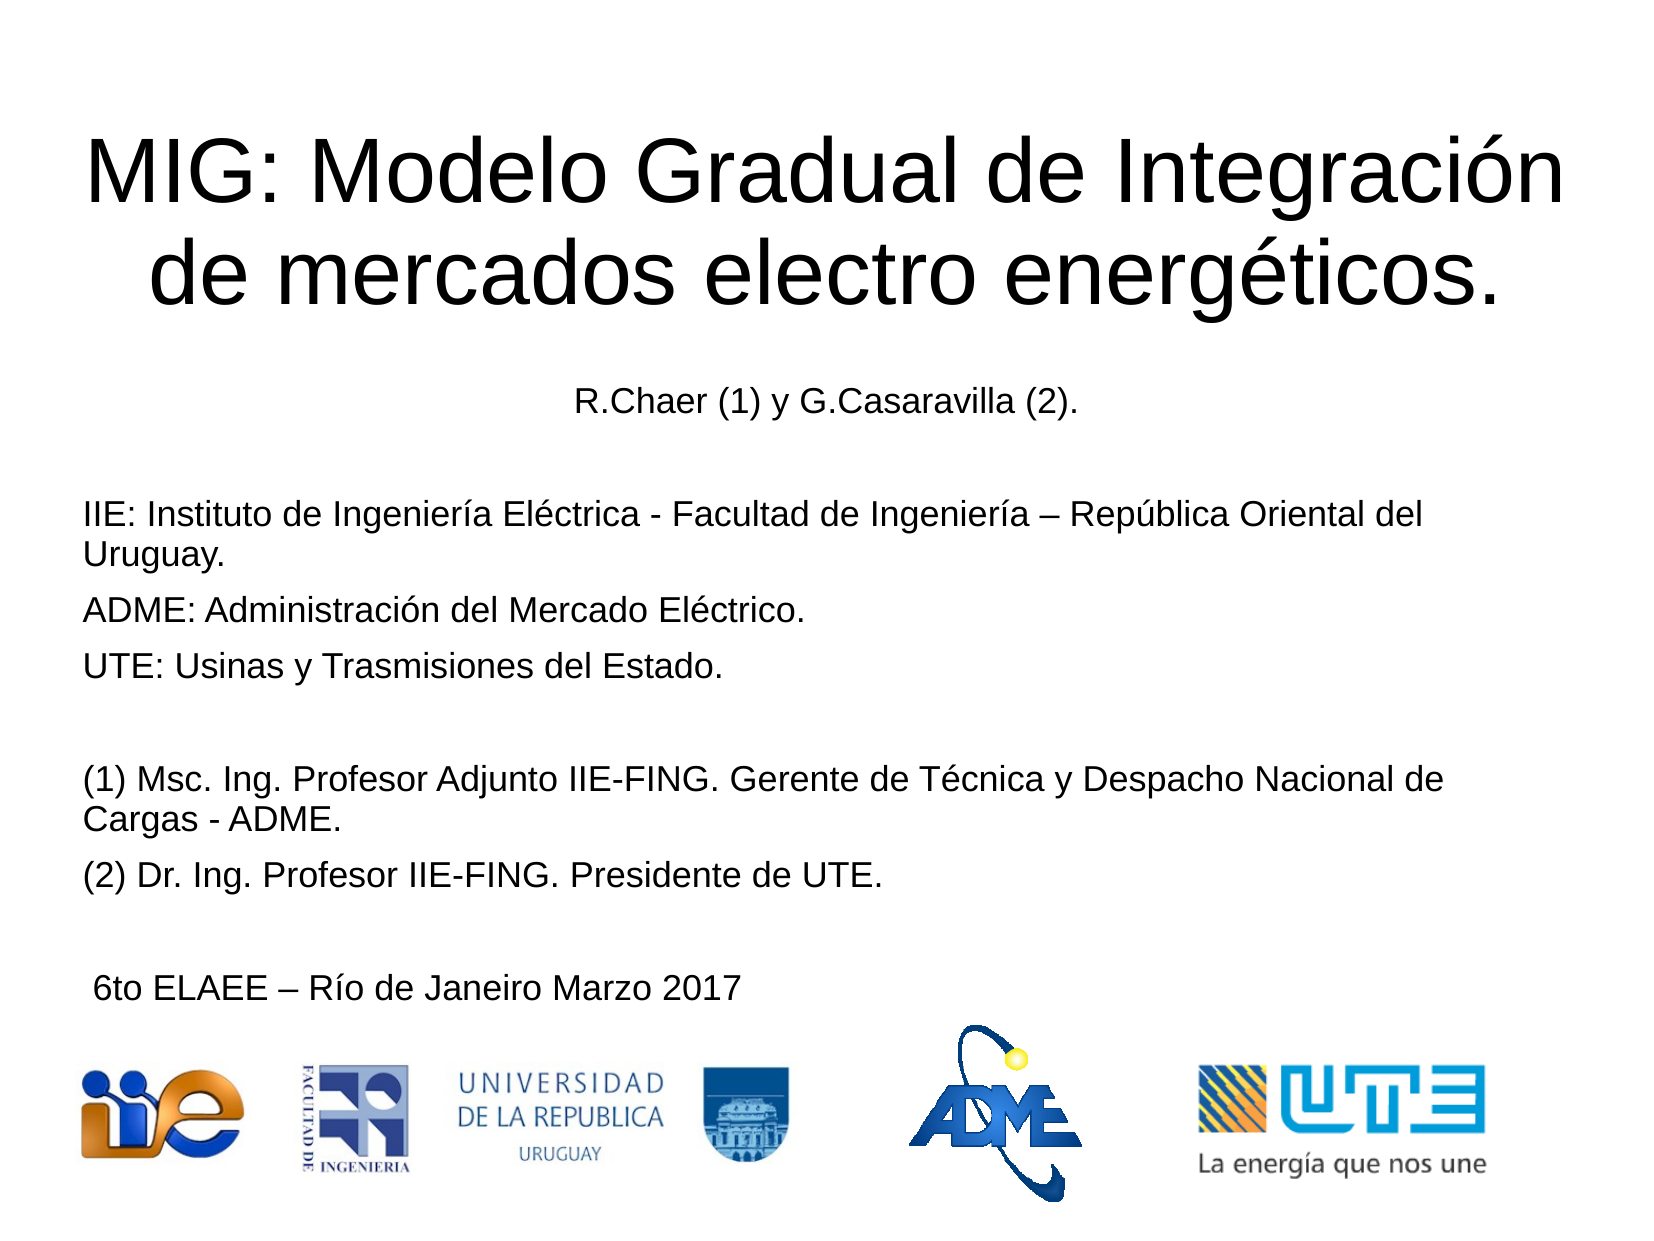

# MIG: Modelo Gradual de Integración de mercados electro energéticos.
R.Chaer (1) y G.Casaravilla (2).
IIE: Instituto de Ingeniería Eléctrica - Facultad de Ingeniería – República Oriental del Uruguay.
ADME: Administración del Mercado Eléctrico.
UTE: Usinas y Trasmisiones del Estado.
(1) Msc. Ing. Profesor Adjunto IIE-FING. Gerente de Técnica y Despacho Nacional de Cargas - ADME.
(2) Dr. Ing. Profesor IIE-FING. Presidente de UTE.
 6to ELAEE – Río de Janeiro Marzo 2017